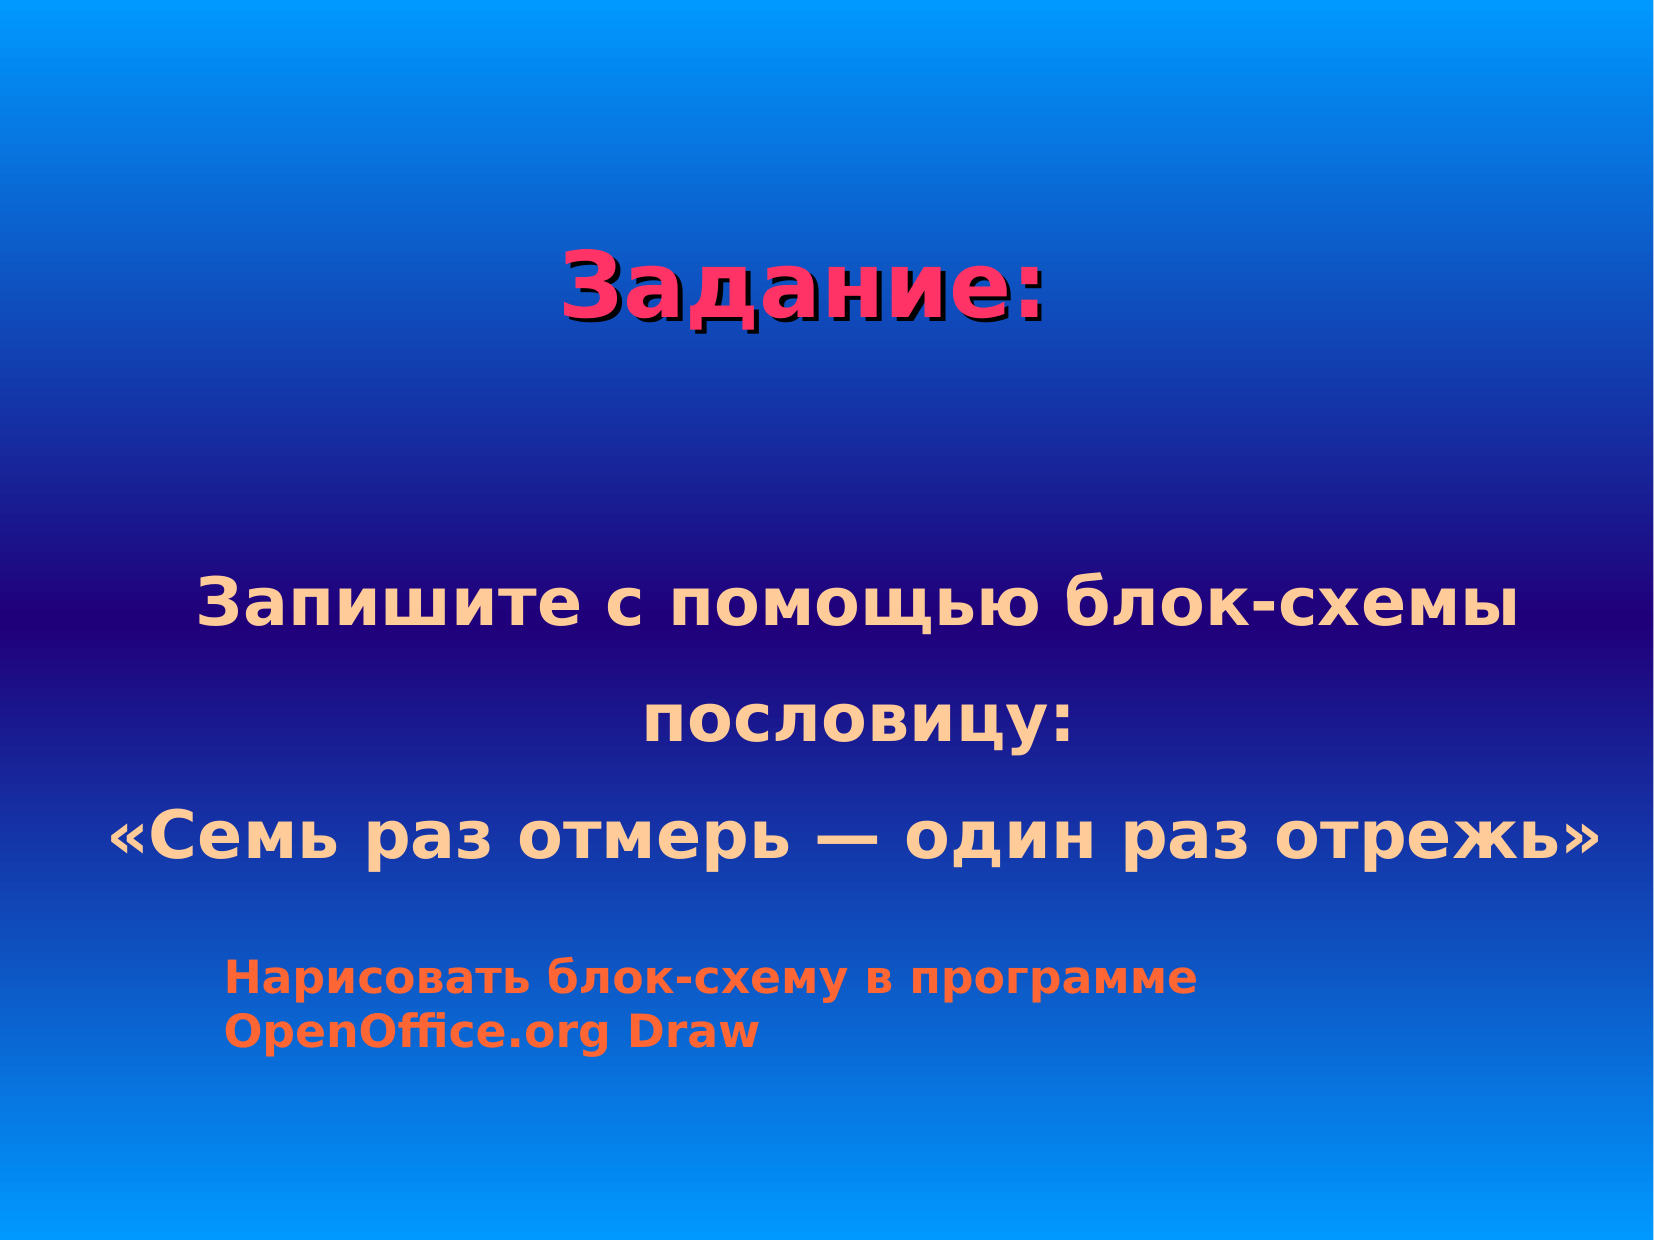

# Задание:
Запишите с помощью блок-схемы пословицу:
 «Семь раз отмерь — один раз отрежь»
Нарисовать блок-схему в программе OpenOffice.org Draw